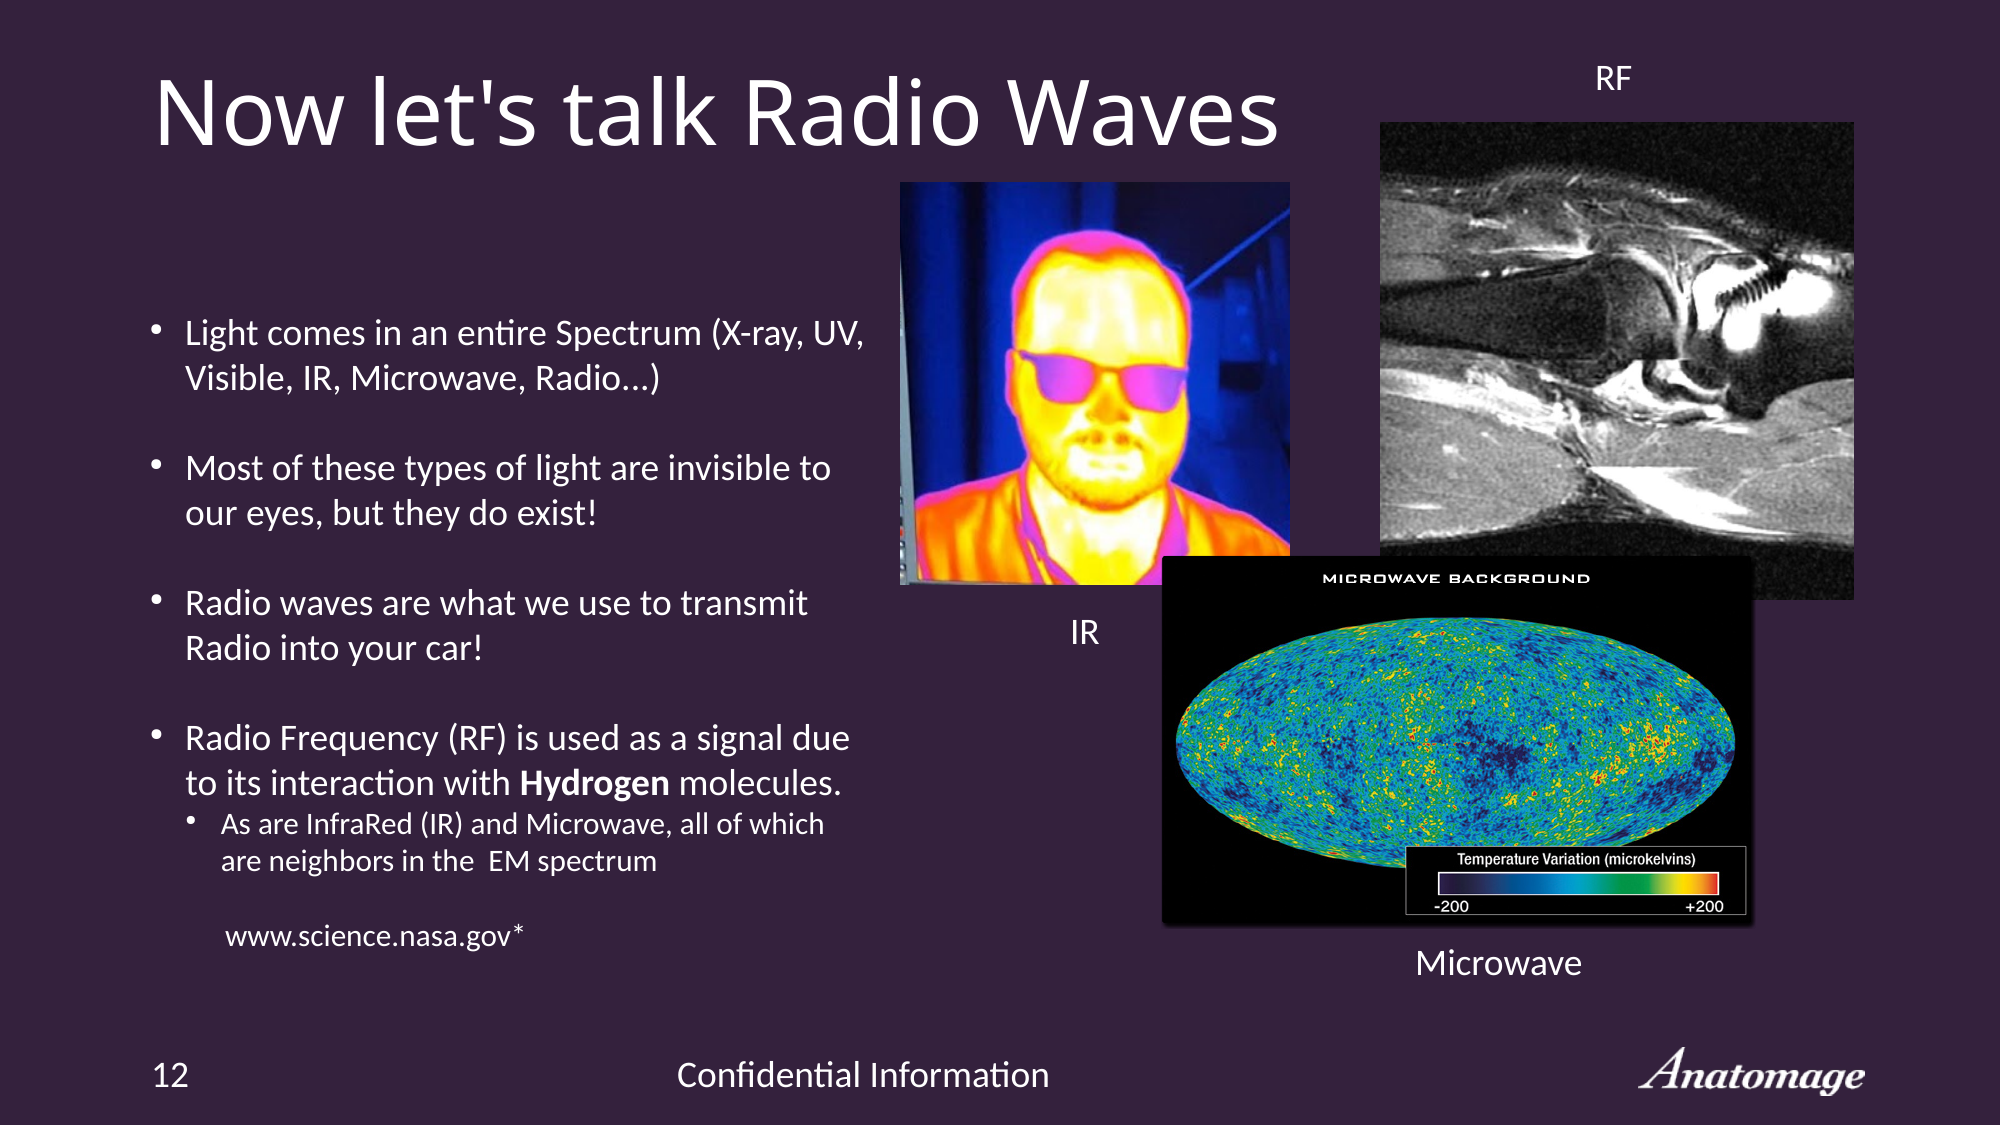

RF
# Now let's talk Radio Waves
Light comes in an entire Spectrum (X-ray, UV, Visible, IR, Microwave, Radio...)
Most of these types of light are invisible to our eyes, but they do exist!
Radio waves are what we use to transmit Radio into your car!
Radio Frequency (RF) is used as a signal due to its interaction with Hydrogen molecules.
As are InfraRed (IR) and Microwave, all of which are neighbors in the EM spectrum
	www.science.nasa.gov*
IR
Microwave
Confidential Information